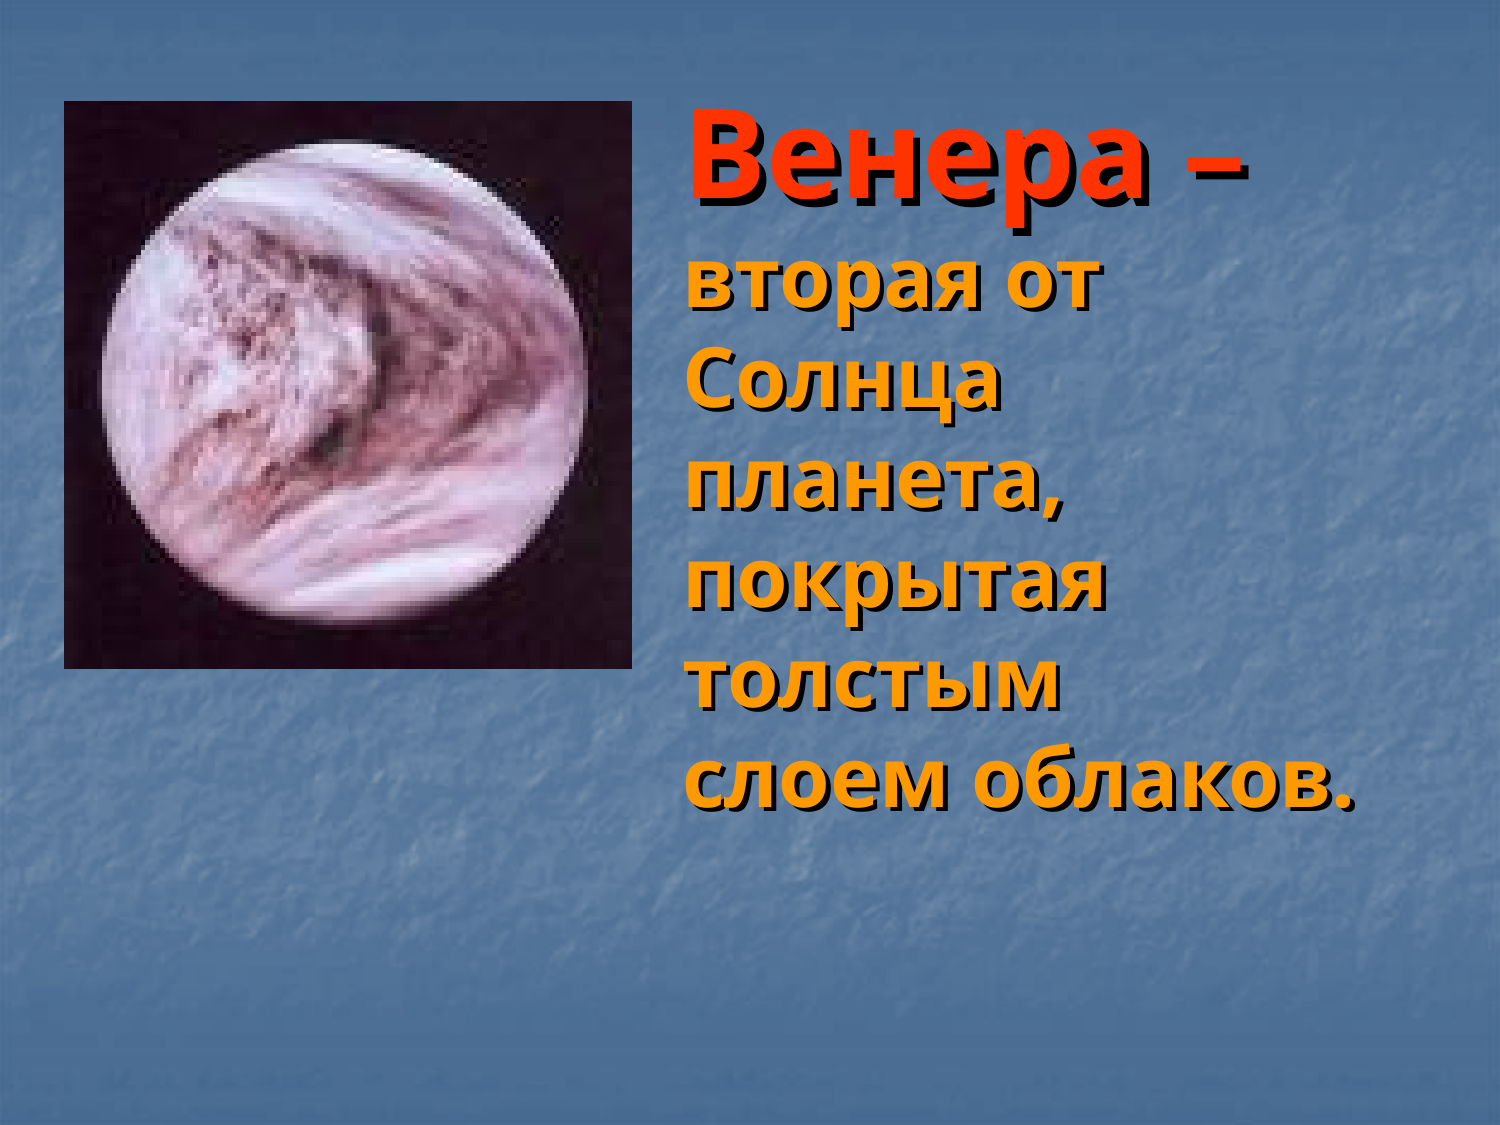

Венера –
вторая от
Солнца
планета,
покрытая толстым
слоем облаков.